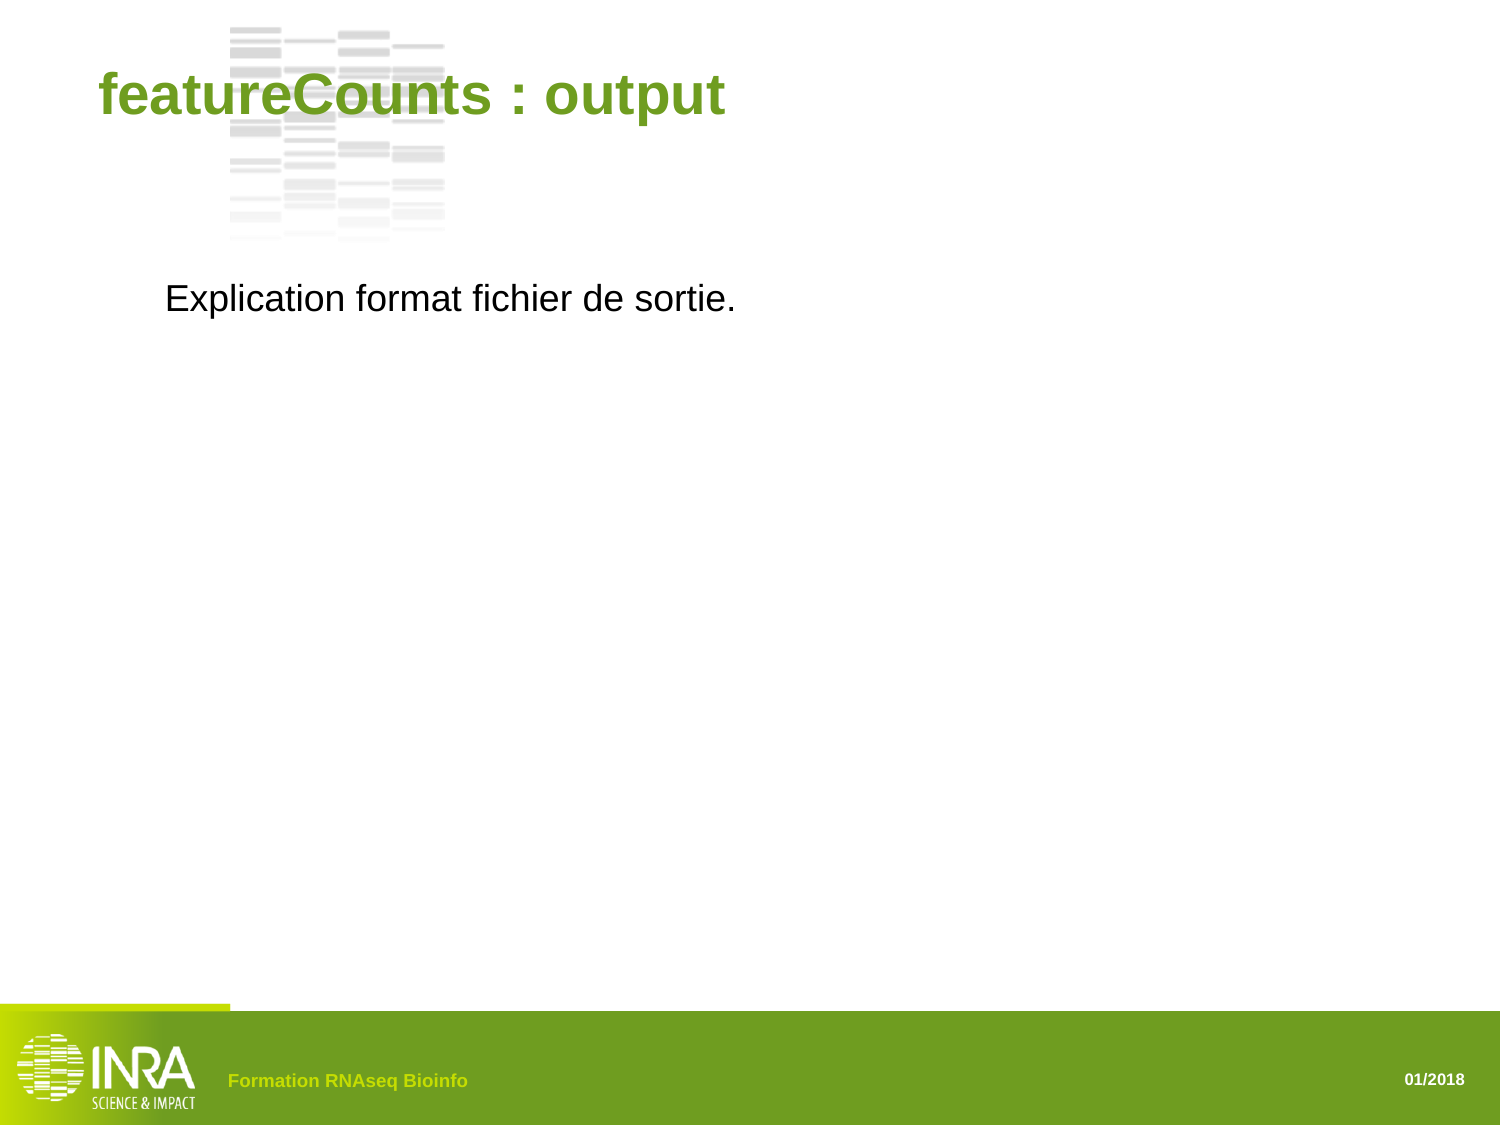

featureCounts : output
Explication format fichier de sortie.